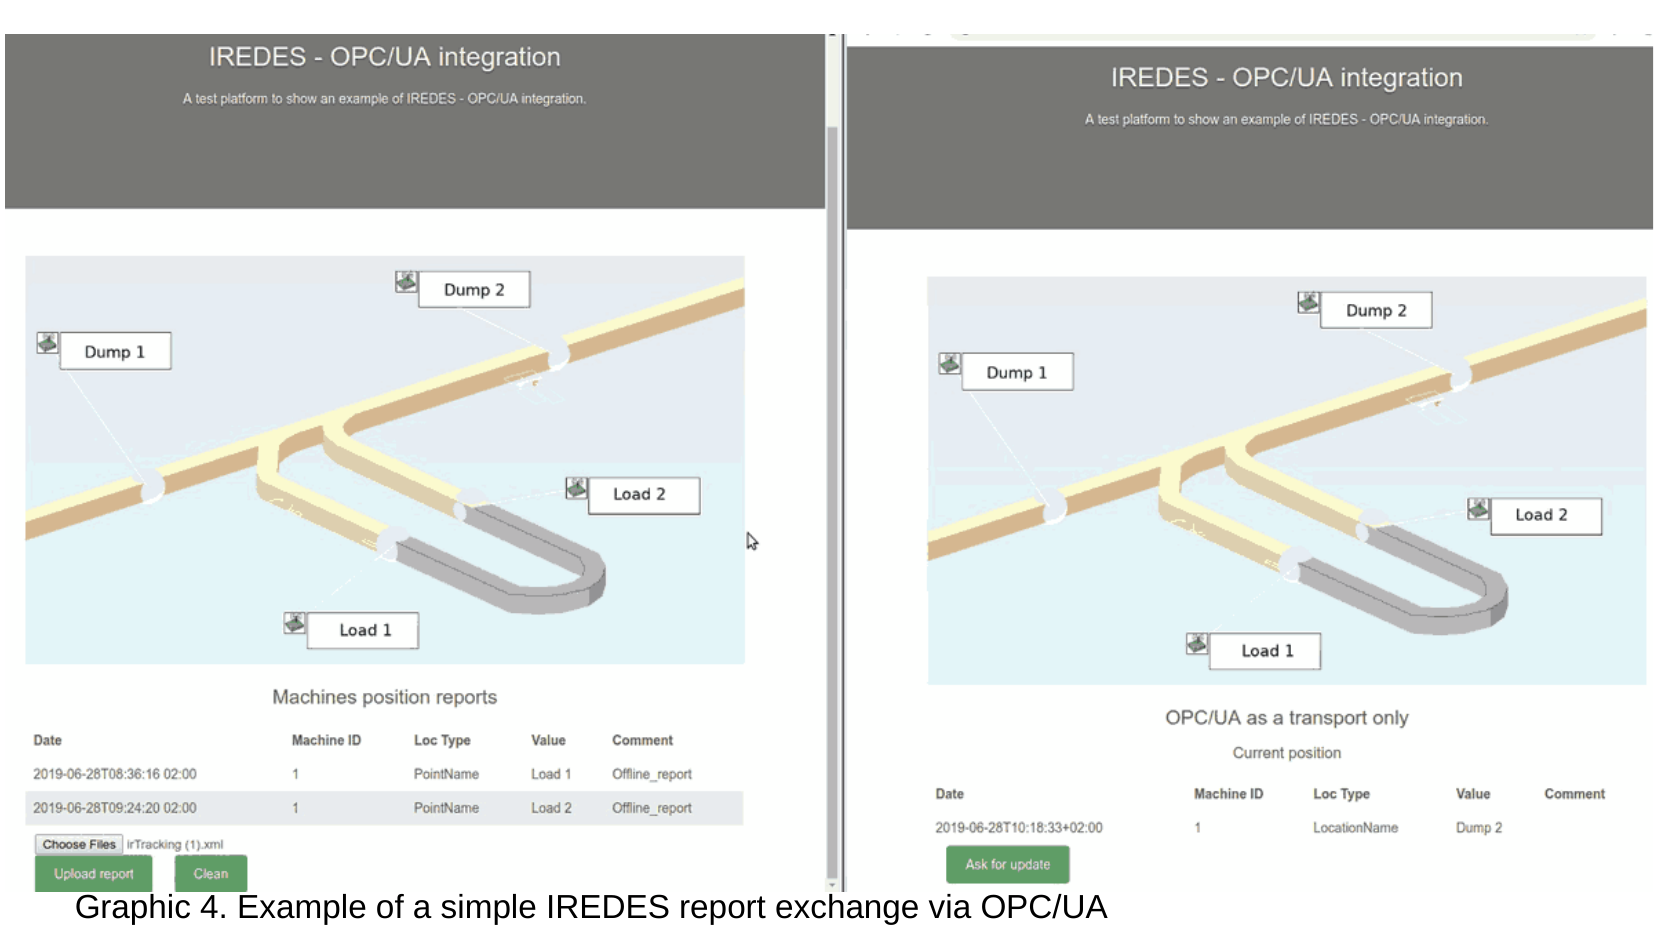

Graphic 4. Example of a simple IREDES report exchange via OPC/UA